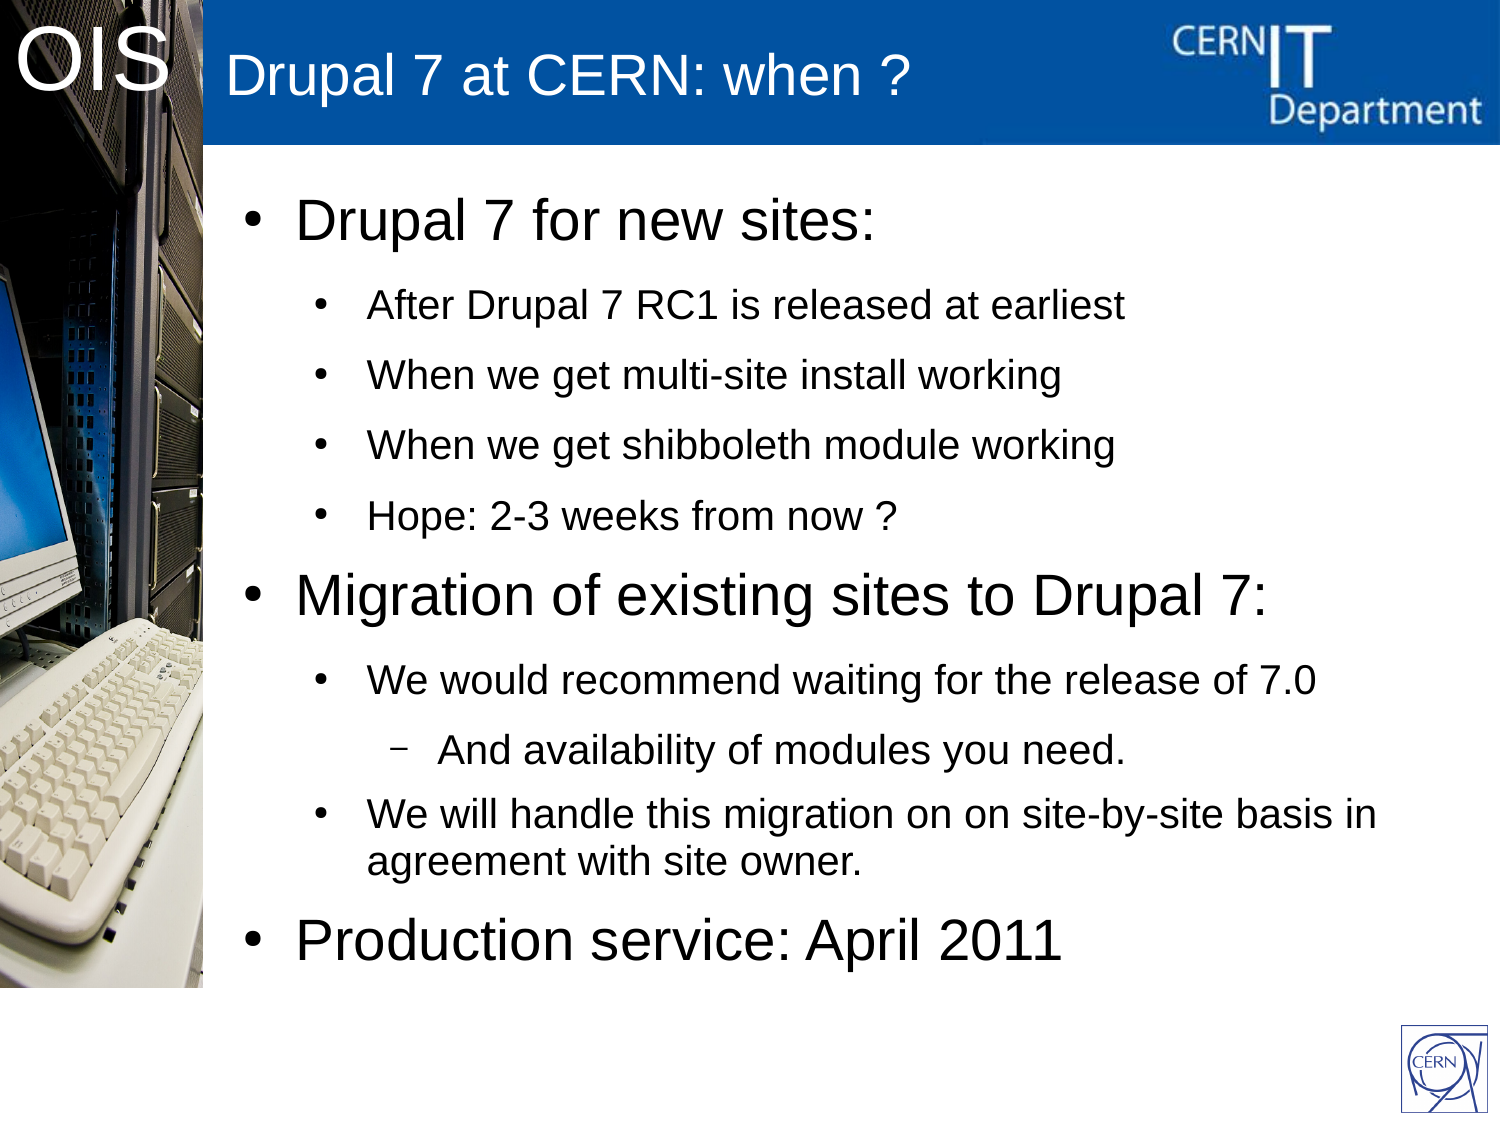

# Drupal 7 at CERN: when ?
Drupal 7 for new sites:
After Drupal 7 RC1 is released at earliest
When we get multi-site install working
When we get shibboleth module working
Hope: 2-3 weeks from now ?
Migration of existing sites to Drupal 7:
We would recommend waiting for the release of 7.0
And availability of modules you need.
We will handle this migration on on site-by-site basis in agreement with site owner.
Production service: April 2011